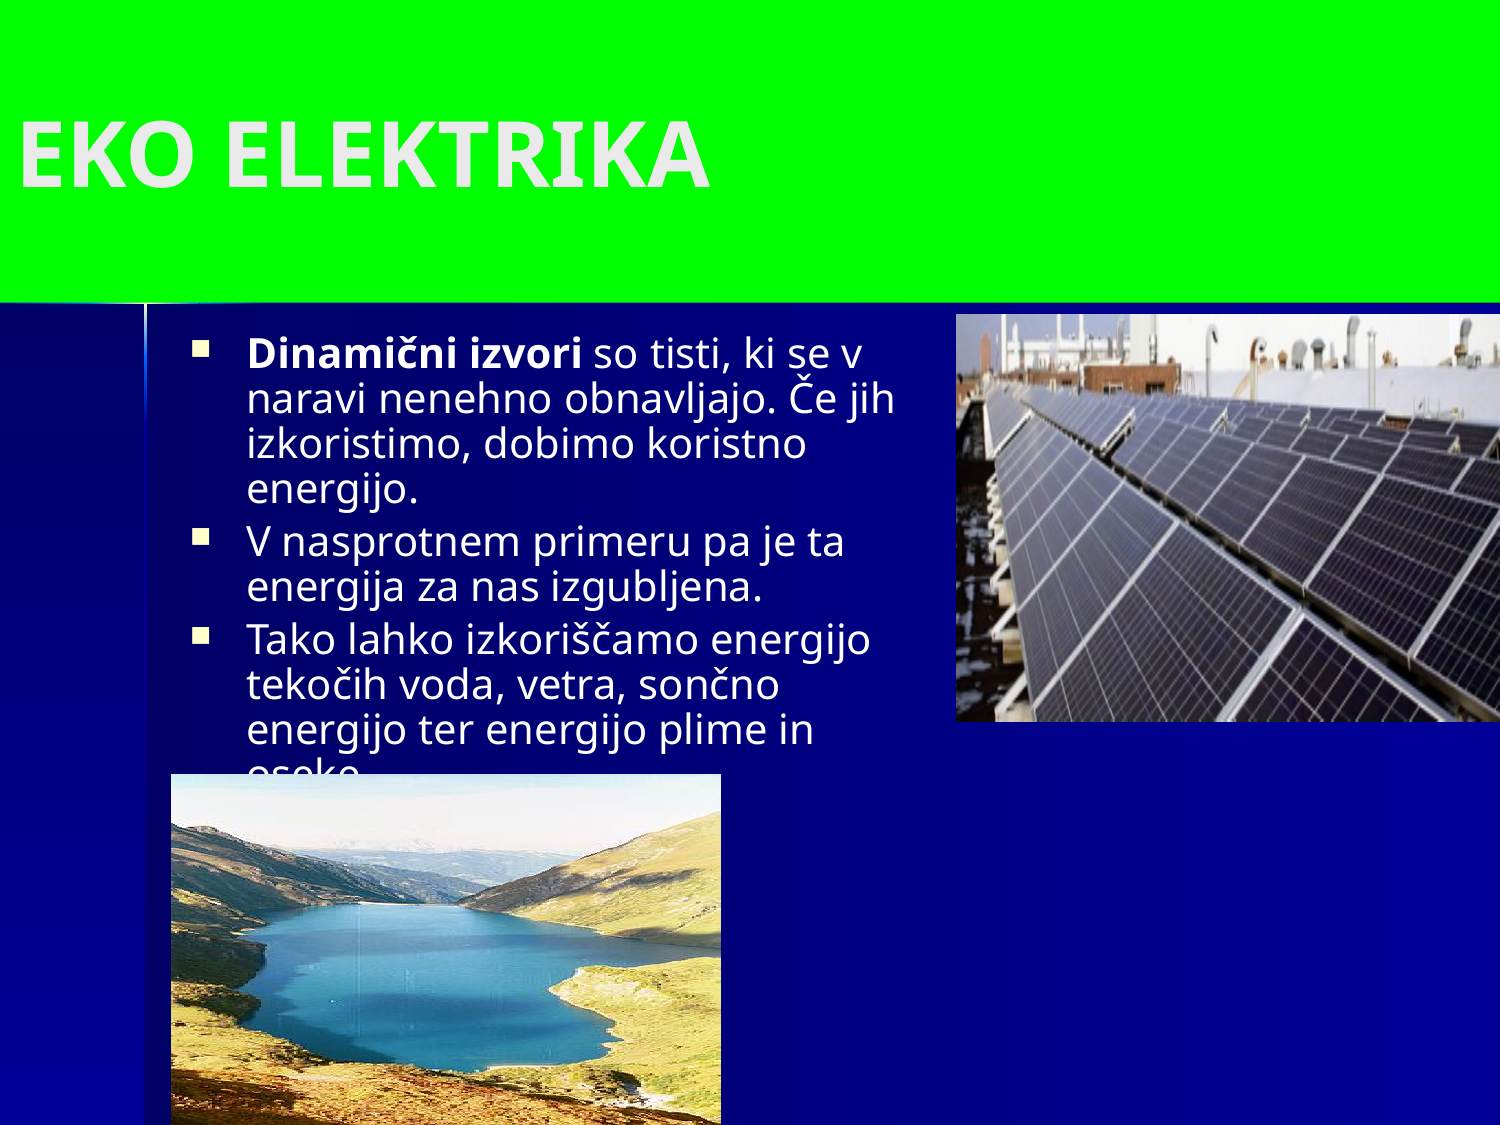

# EKO ELEKTRIKA
Dinamični izvori so tisti, ki se v naravi nenehno obnavljajo. Če jih izkoristimo, dobimo koristno energijo.
V nasprotnem primeru pa je ta energija za nas izgubljena.
Tako lahko izkoriščamo energijo tekočih voda, vetra, sončno energijo ter energijo plime in oseke.